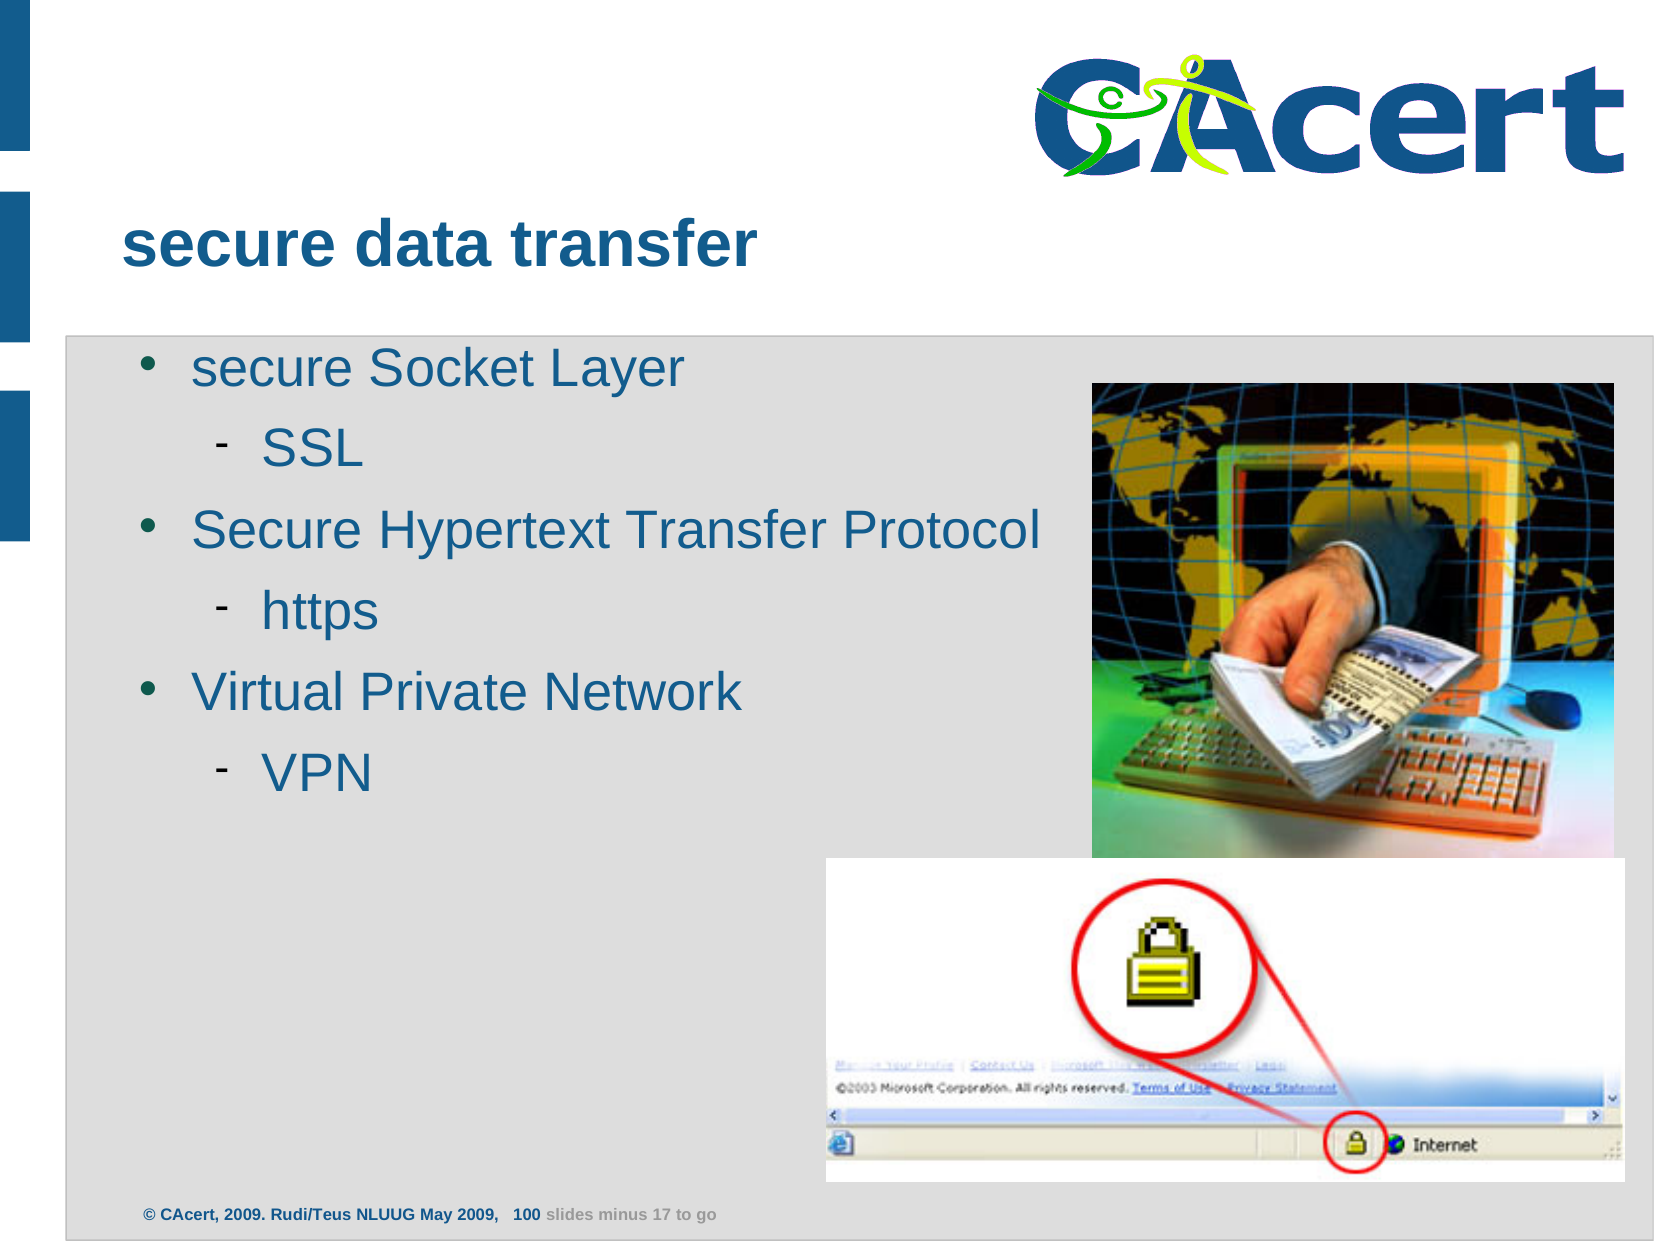

# secure data transfer
secure Socket Layer
SSL
Secure Hypertext Transfer Protocol
https
Virtual Private Network
VPN